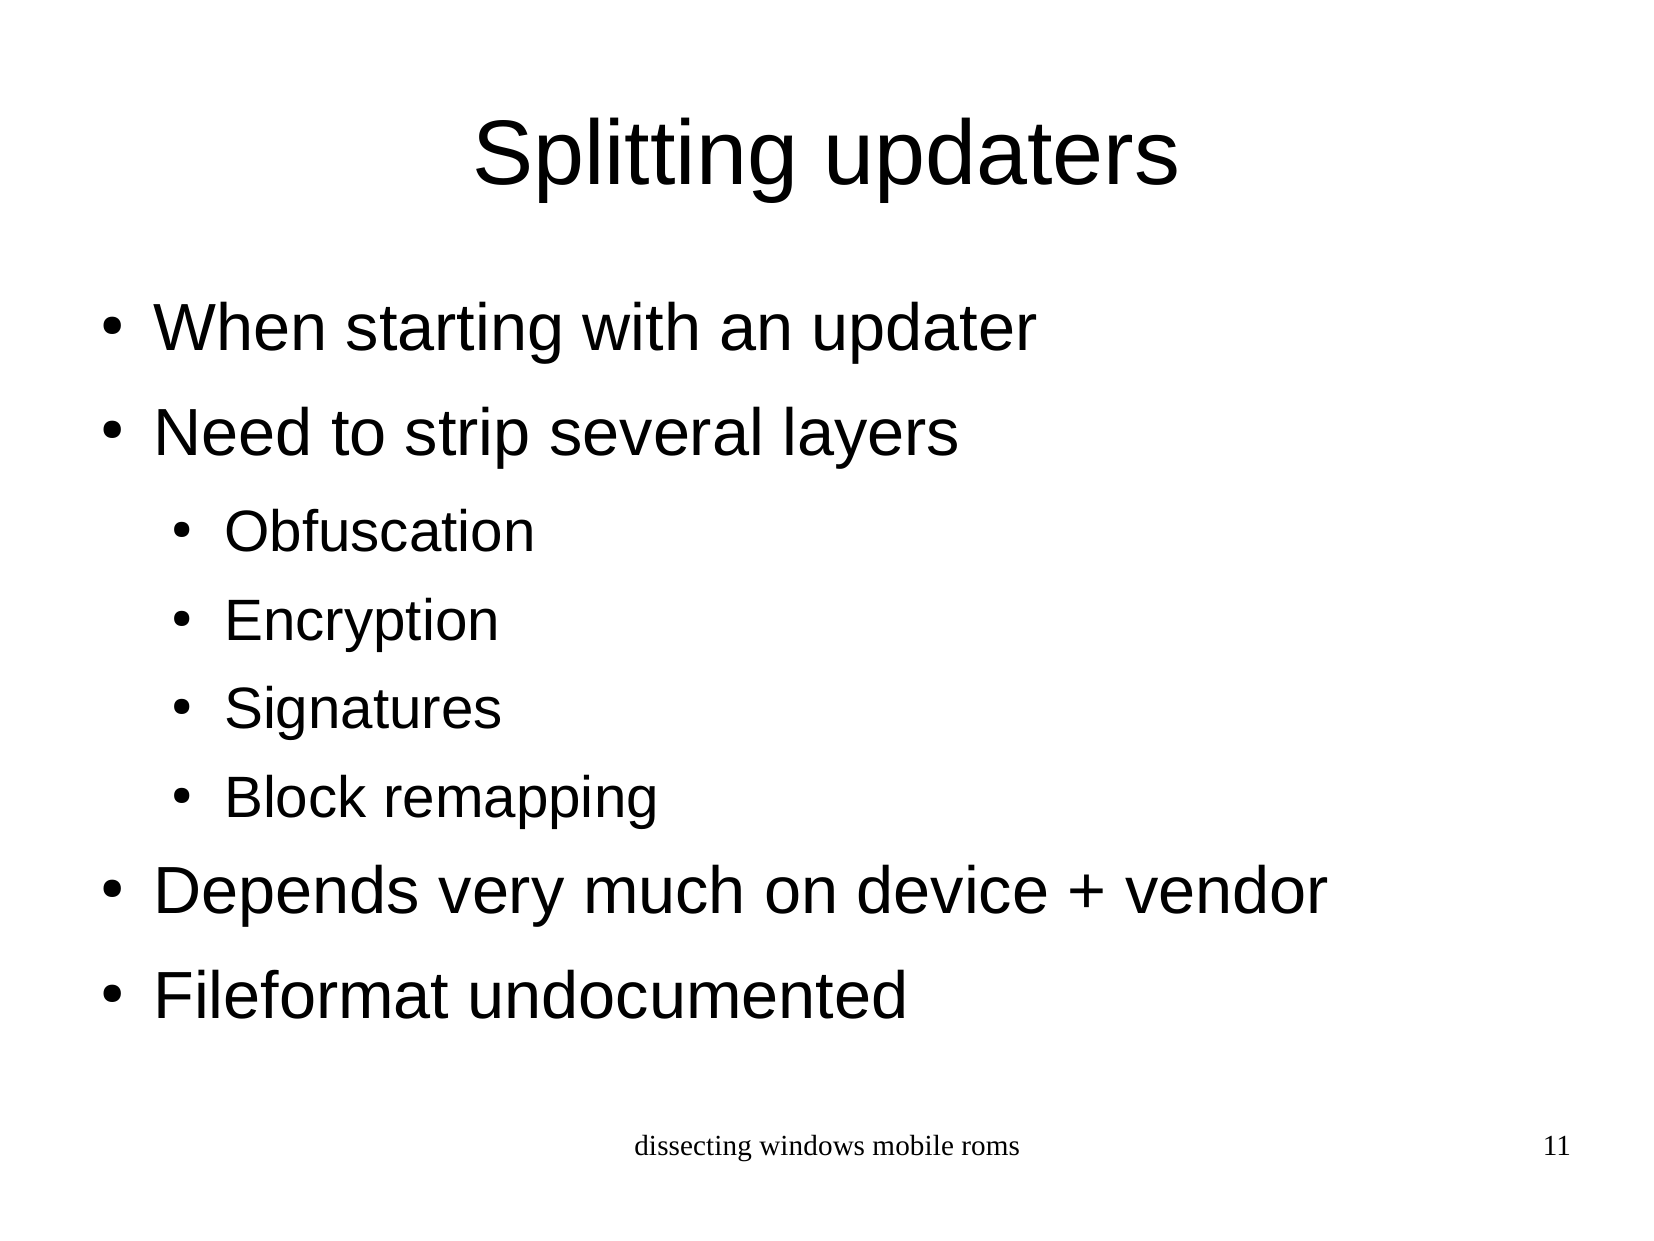

# Splitting updaters
When starting with an updater
Need to strip several layers
Obfuscation
Encryption
Signatures
Block remapping
Depends very much on device + vendor
Fileformat undocumented
dissecting windows mobile roms
11